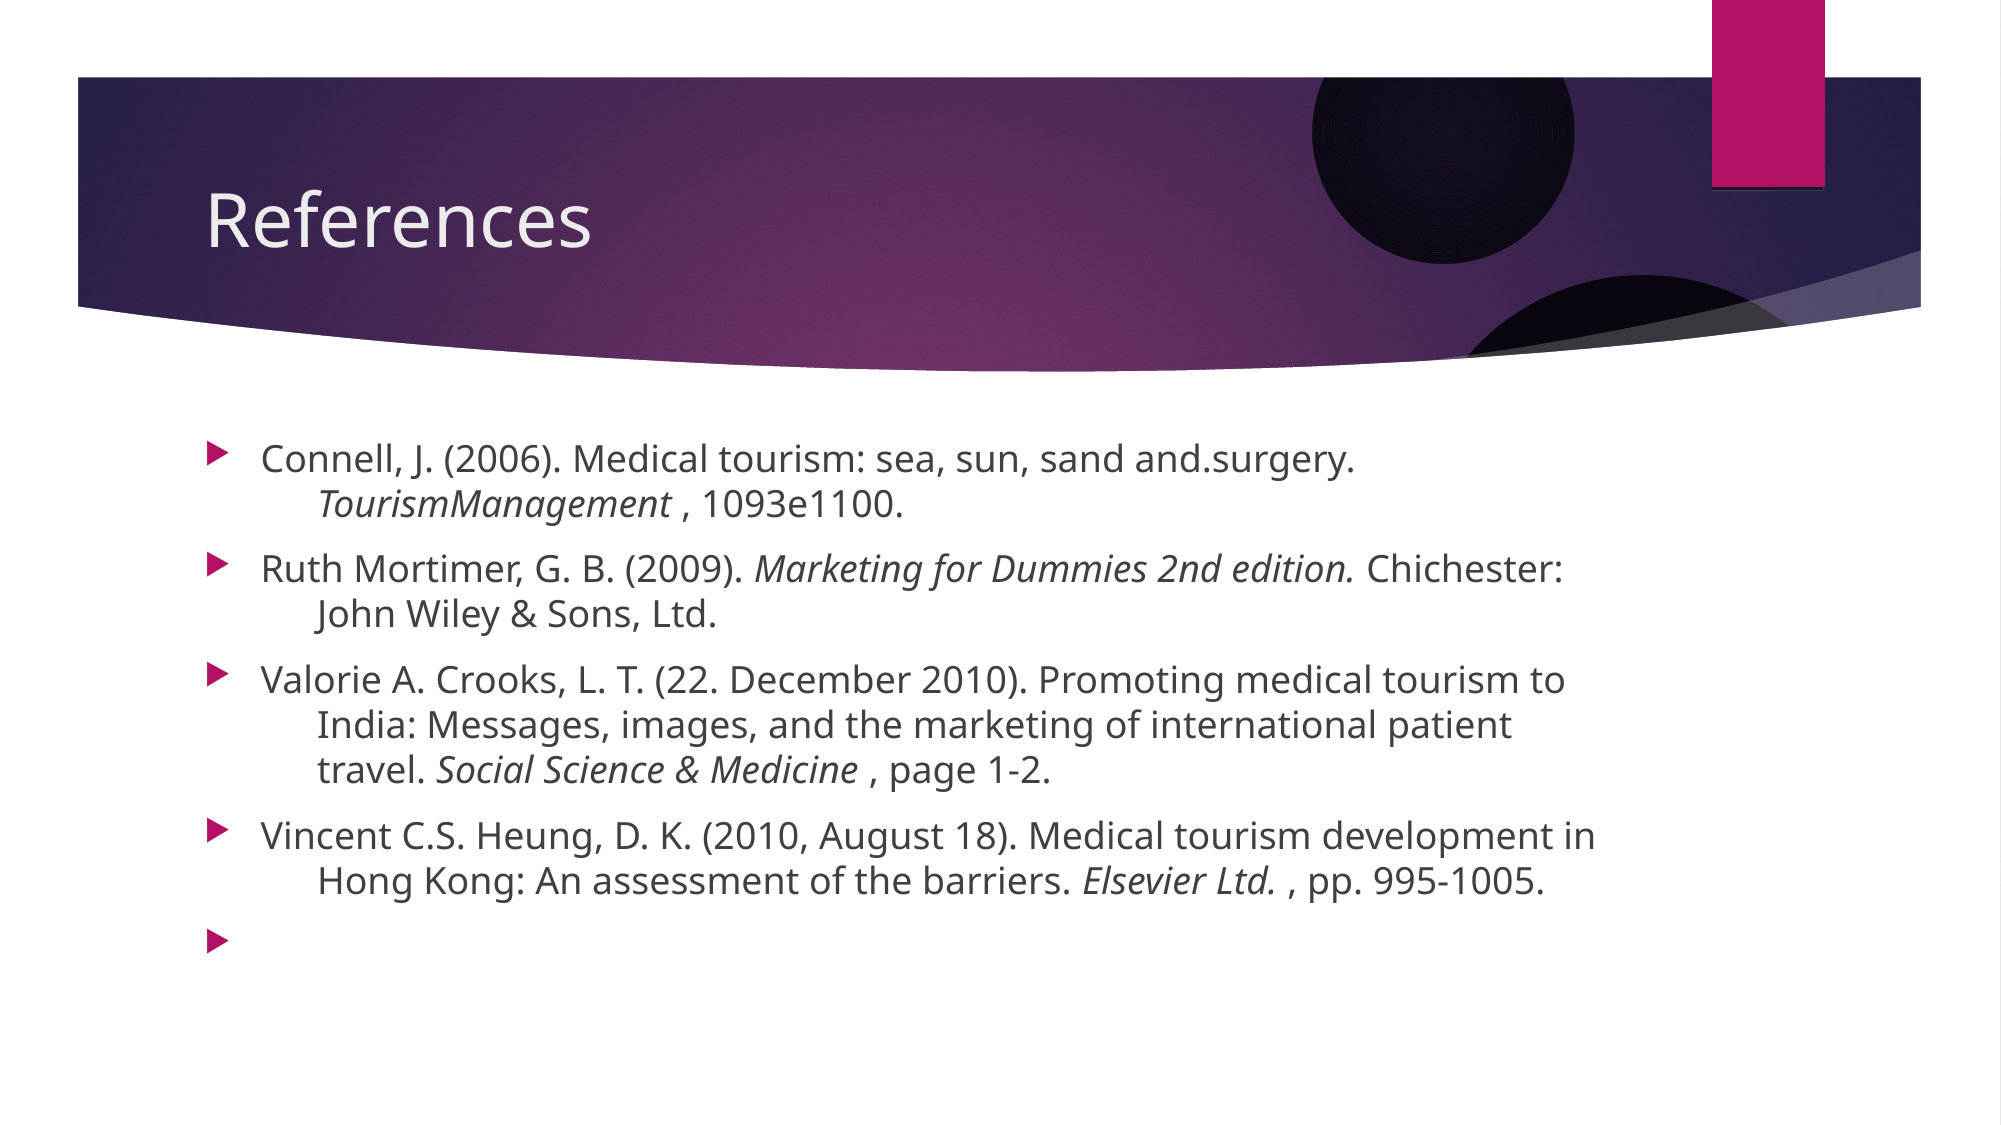

# References
Connell, J. (2006). Medical tourism: sea, sun, sand and.surgery. TourismManagement , 1093e1100.
Ruth Mortimer, G. B. (2009). Marketing for Dummies 2nd edition. Chichester: John Wiley & Sons, Ltd.
Valorie A. Crooks, L. T. (22. December 2010). Promoting medical tourism to India: Messages, images, and the marketing of international patient travel. Social Science & Medicine , page 1-2.
Vincent C.S. Heung, D. K. (2010, August 18). Medical tourism development in Hong Kong: An assessment of the barriers. Elsevier Ltd. , pp. 995-1005.